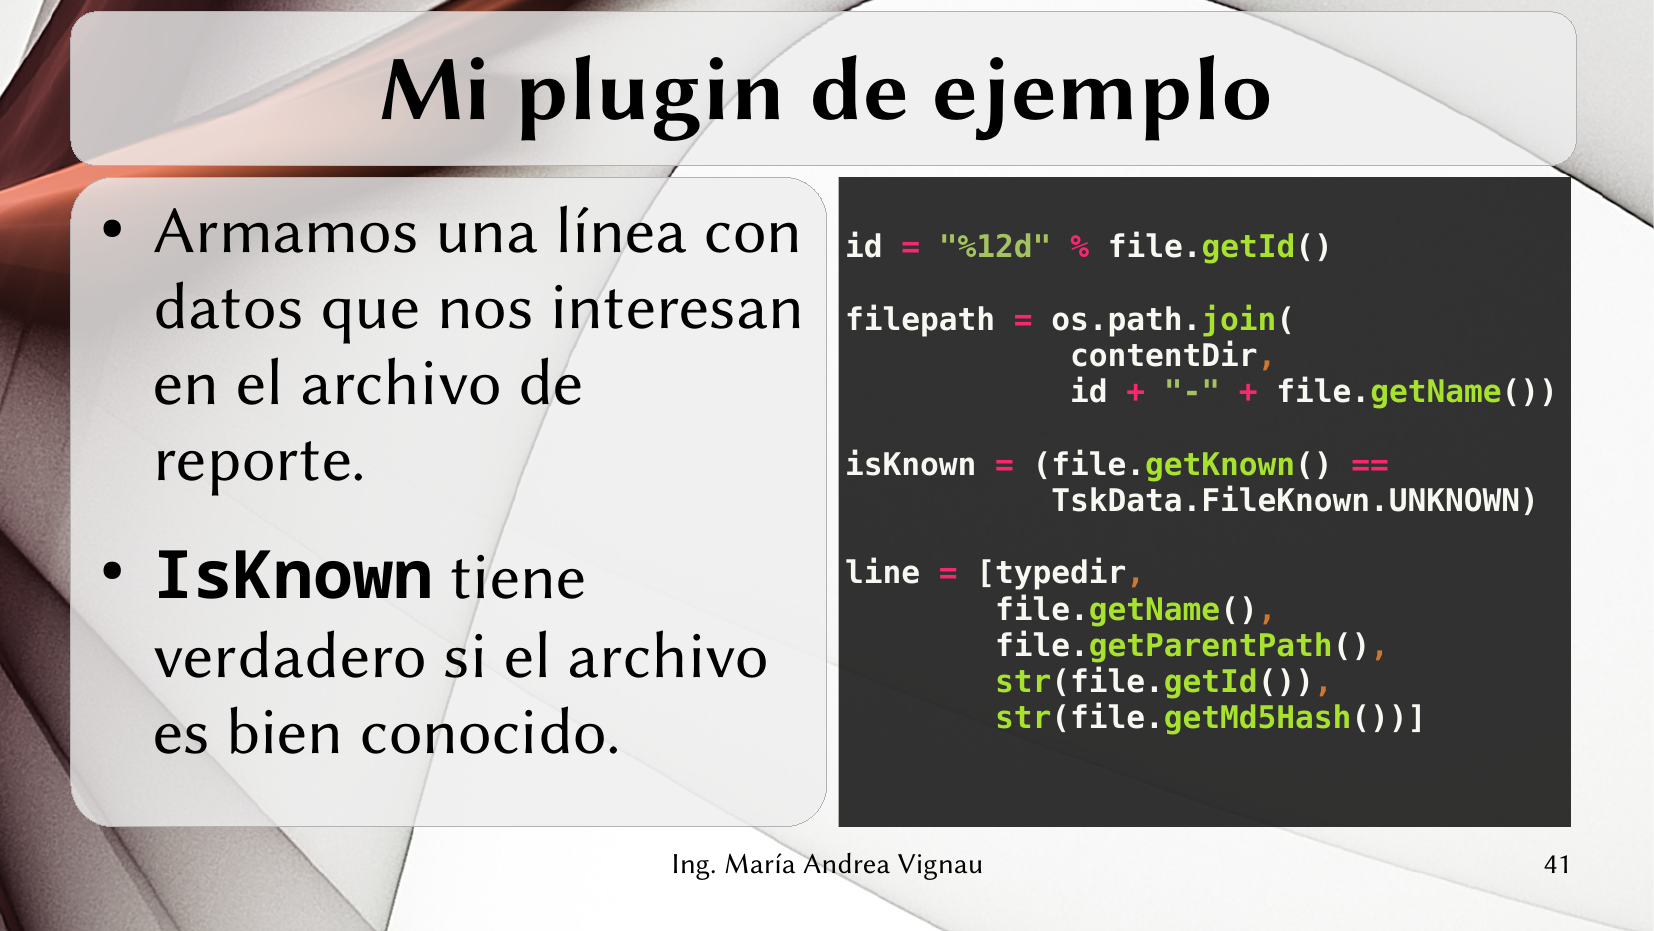

# Mi plugin de ejemplo
Armamos una línea con datos que nos interesan en el archivo de reporte.
IsKnown tiene verdadero si el archivo es bien conocido.
id = "%12d" % file.getId()
filepath = os.path.join(
 contentDir,
 id + "-" + file.getName())
isKnown = (file.getKnown() ==
 TskData.FileKnown.UNKNOWN)
line = [typedir,
 file.getName(),
 file.getParentPath(),
 str(file.getId()),
 str(file.getMd5Hash())]
Ing. María Andrea Vignau
41